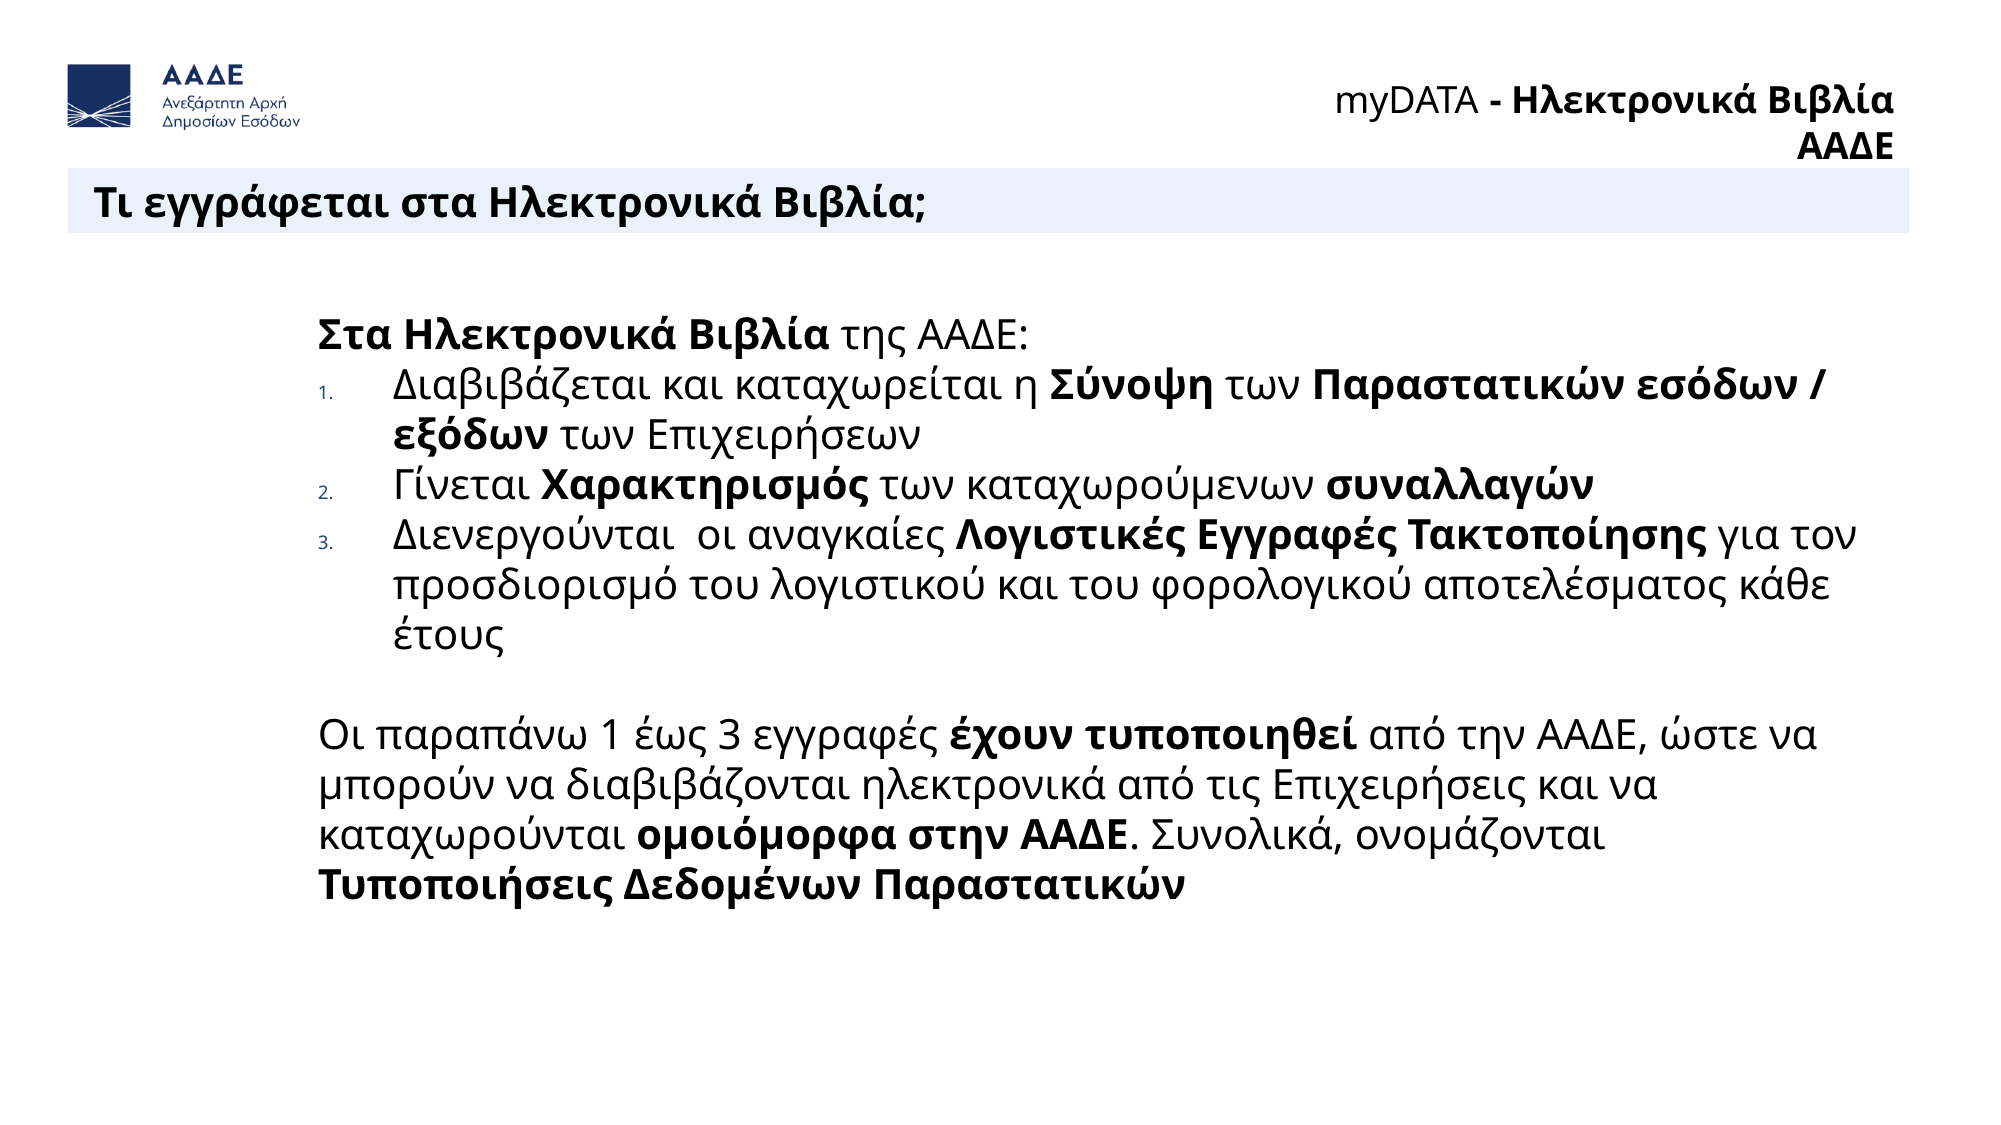

myDATA - Ηλεκτρονικά Βιβλία ΑΑΔΕ
 Τι εγγράφεται στα Ηλεκτρονικά Βιβλία;
Στα Ηλεκτρονικά Βιβλία της ΑΑΔΕ:
Διαβιβάζεται και καταχωρείται η Σύνοψη των Παραστατικών εσόδων / εξόδων των Επιχειρήσεων
Γίνεται Χαρακτηρισμός των καταχωρούμενων συναλλαγών
Διενεργούνται οι αναγκαίες Λογιστικές Εγγραφές Τακτοποίησης για τον προσδιορισμό του λογιστικού και του φορολογικού αποτελέσματος κάθε έτους
Οι παραπάνω 1 έως 3 εγγραφές έχουν τυποποιηθεί από την ΑΑΔΕ, ώστε να μπορούν να διαβιβάζονται ηλεκτρονικά από τις Επιχειρήσεις και να καταχωρούνται ομοιόμορφα στην ΑΑΔΕ. Συνολικά, ονομάζονται Τυποποιήσεις Δεδομένων Παραστατικών